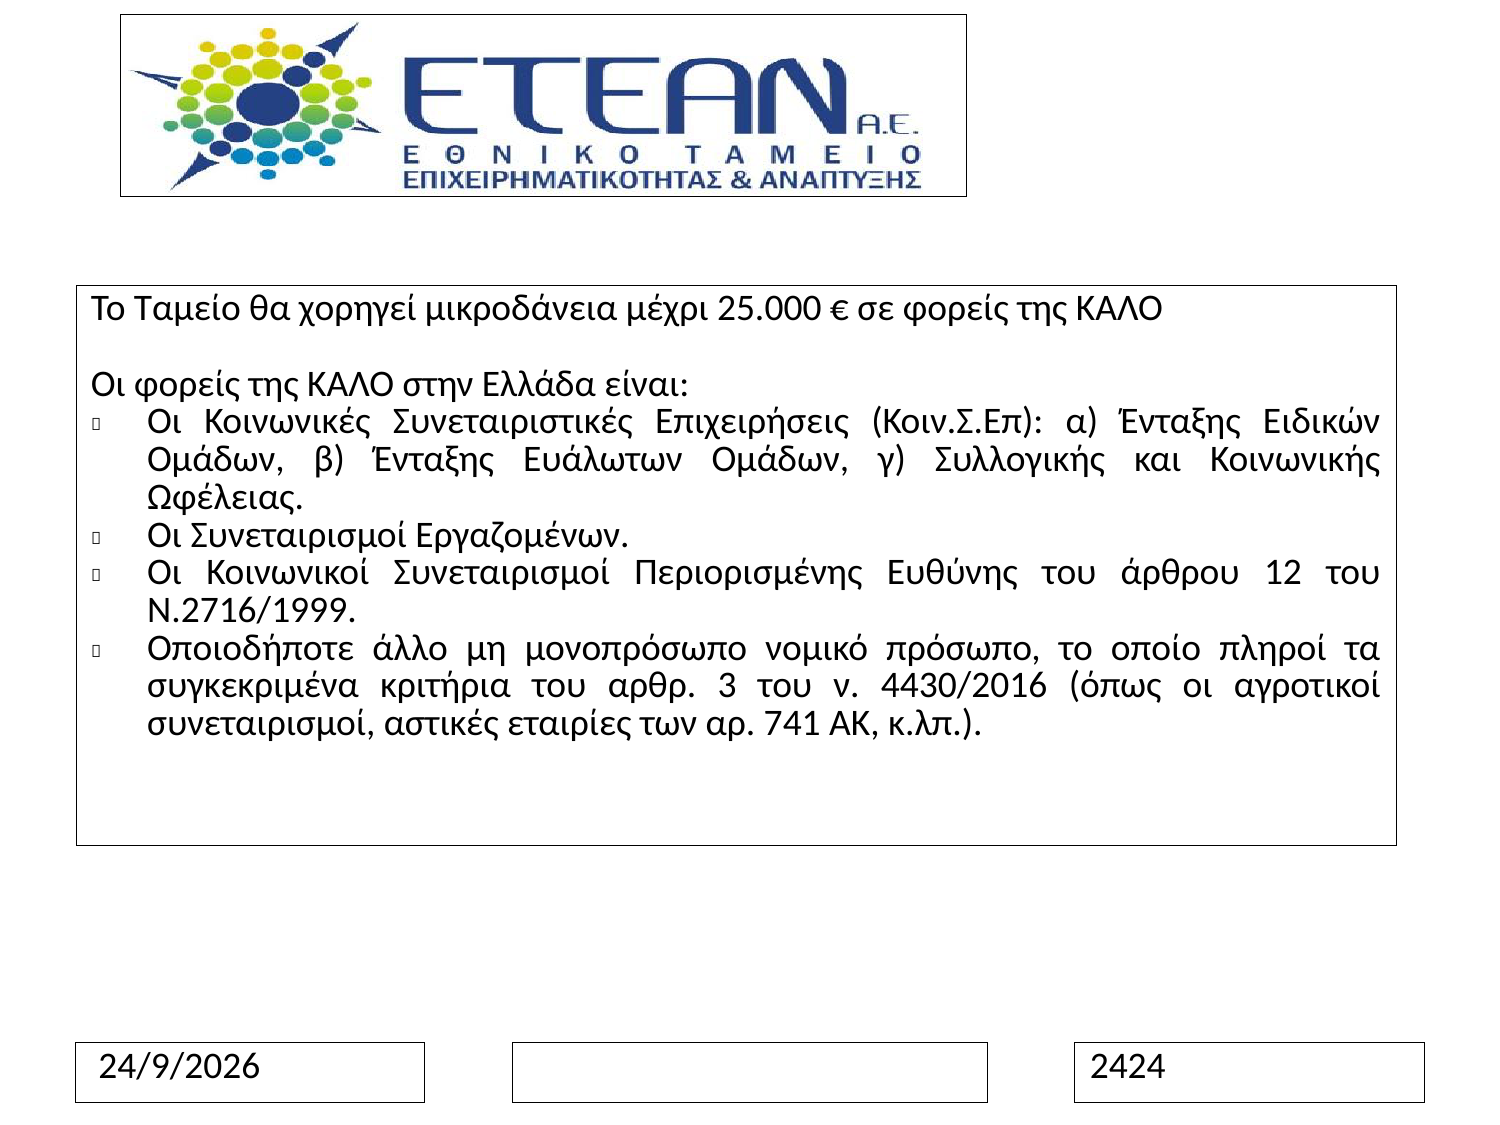

Το Ταμείο θα χορηγεί μικροδάνεια μέχρι 25.000 € σε φορείς της ΚΑΛΟ
Οι φορείς της ΚΑΛΟ στην Ελλάδα είναι:
Οι Κοινωνικές Συνεταιριστικές Επιχειρήσεις (Κοιν.Σ.Επ): α) Ένταξης Ειδικών Ομάδων, β) Ένταξης Ευάλωτων Ομάδων, γ) Συλλογικής και Κοινωνικής Ωφέλειας.
Οι Συνεταιρισμοί Εργαζομένων.
Οι Κοινωνικοί Συνεταιρισμοί Περιορισμένης Ευθύνης του άρθρου 12 του Ν.2716/1999.
Οποιοδήποτε άλλο μη μονοπρόσωπο νομικό πρόσωπο, το οποίο πληροί τα συγκεκριμένα κριτήρια του αρθρ. 3 του ν. 4430/2016 (όπως οι αγροτικοί συνεταιρισμοί, αστικές εταιρίες των αρ. 741 ΑΚ, κ.λπ.).